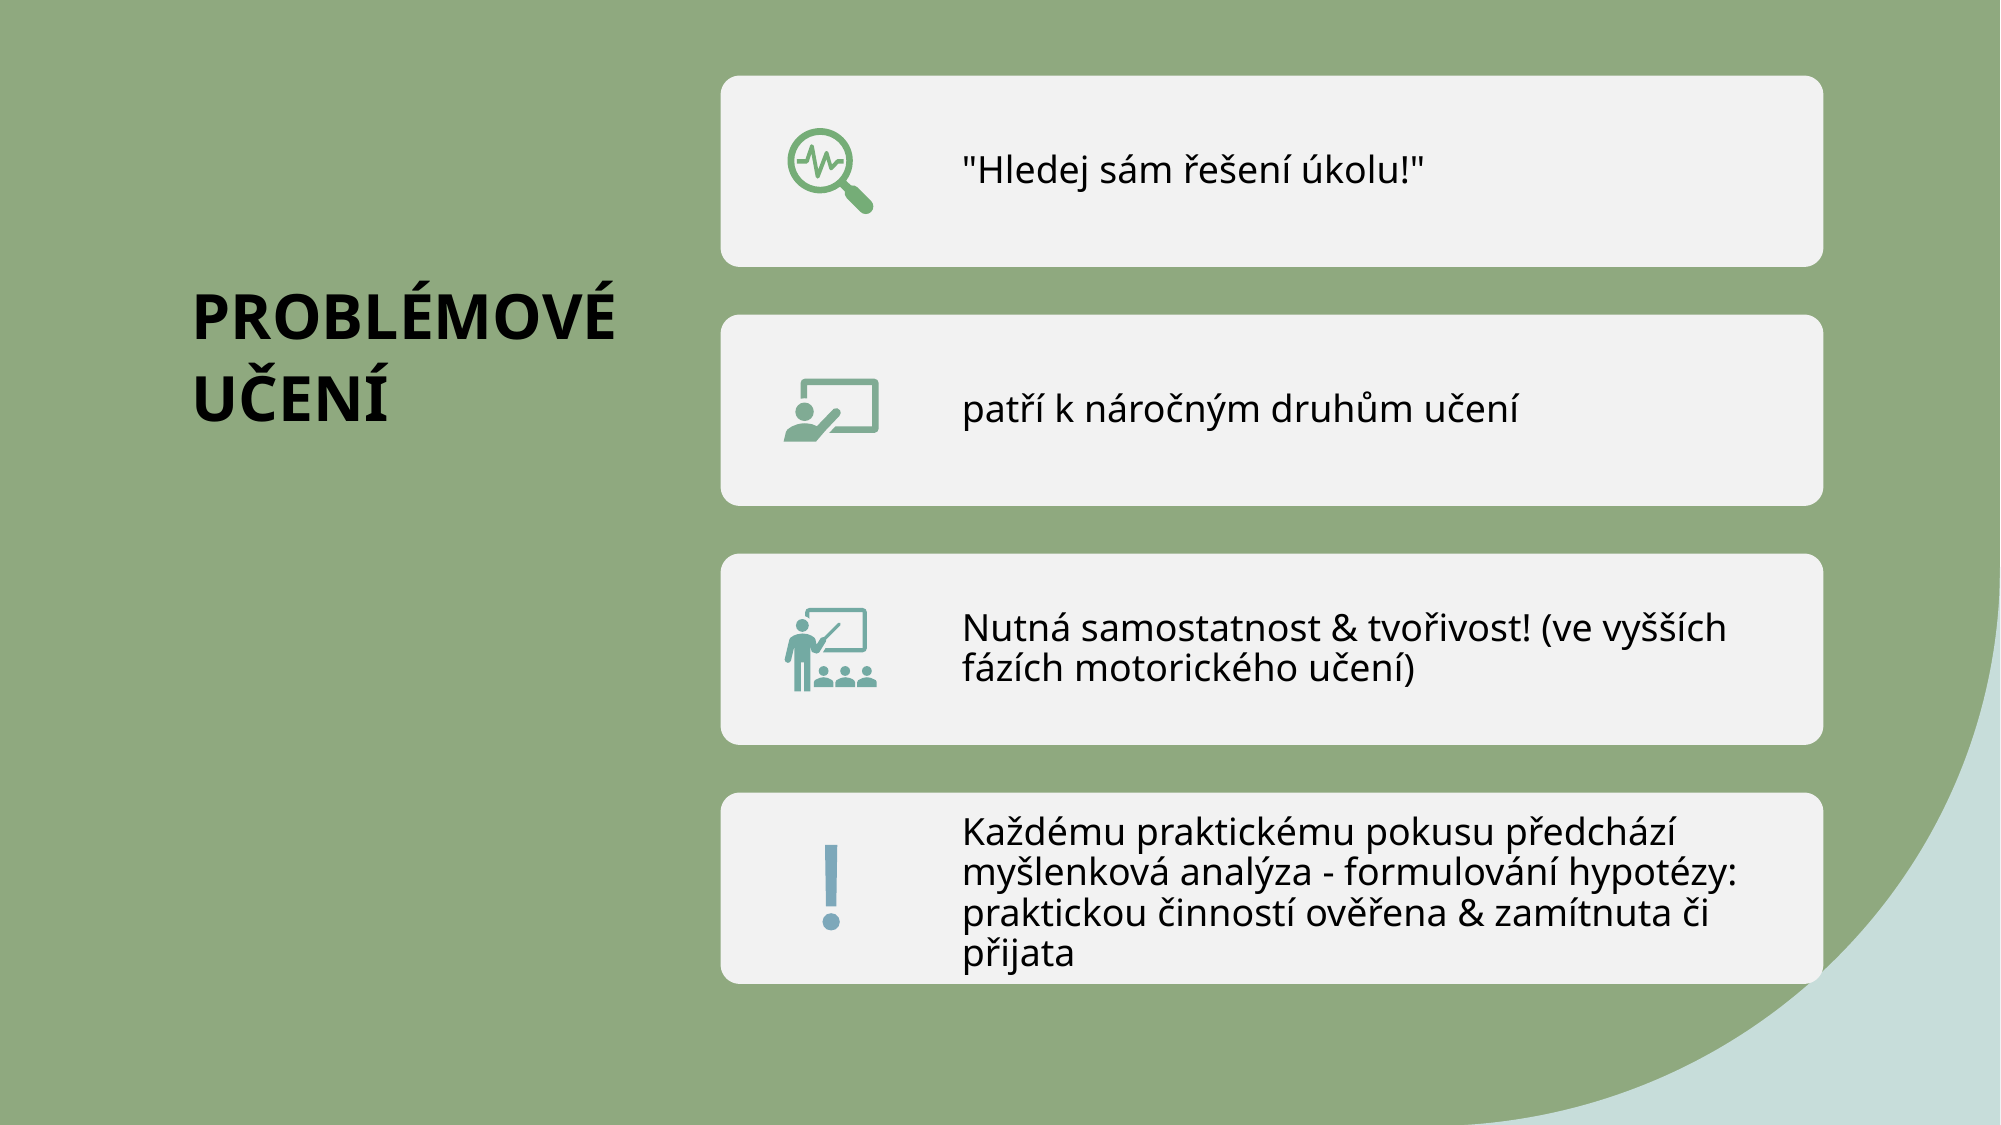

"Hledej sám řešení úkolu!"
patří k náročným druhům učení
Nutná samostatnost & tvořivost! (ve vyšších fázích motorického učení)
Každému praktickému pokusu předchází myšlenková analýza - formulování hypotézy: praktickou činností ověřena & zamítnuta či přijata
# PROBLÉMOVÉ UČENÍ